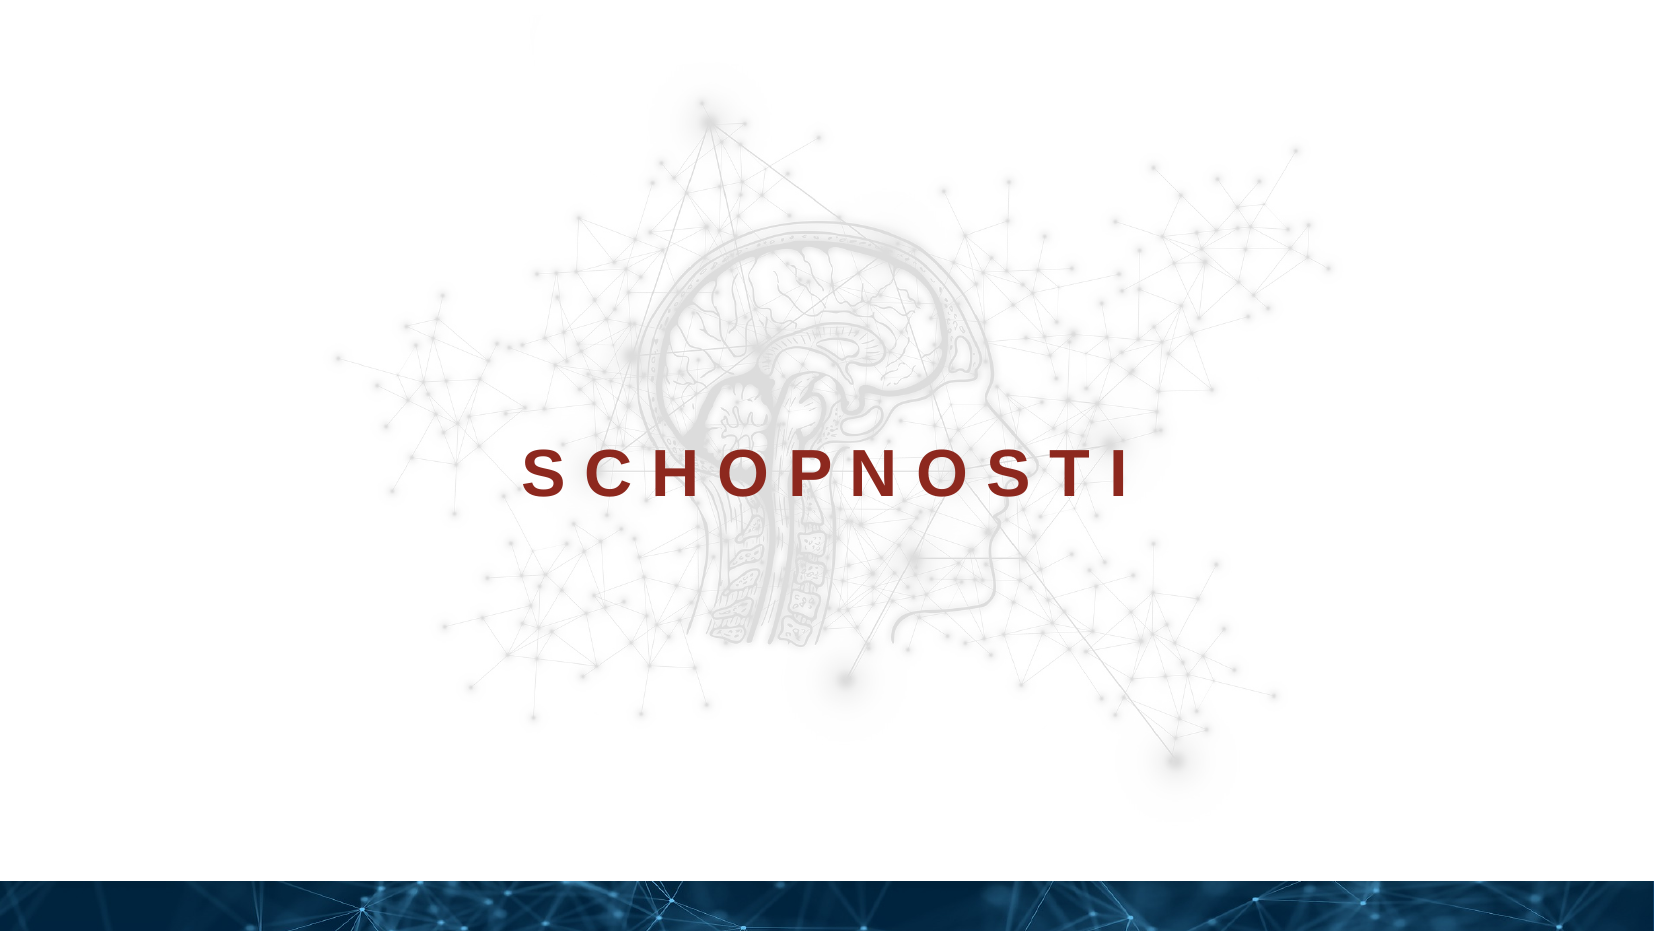

# S C H O P N O S T I